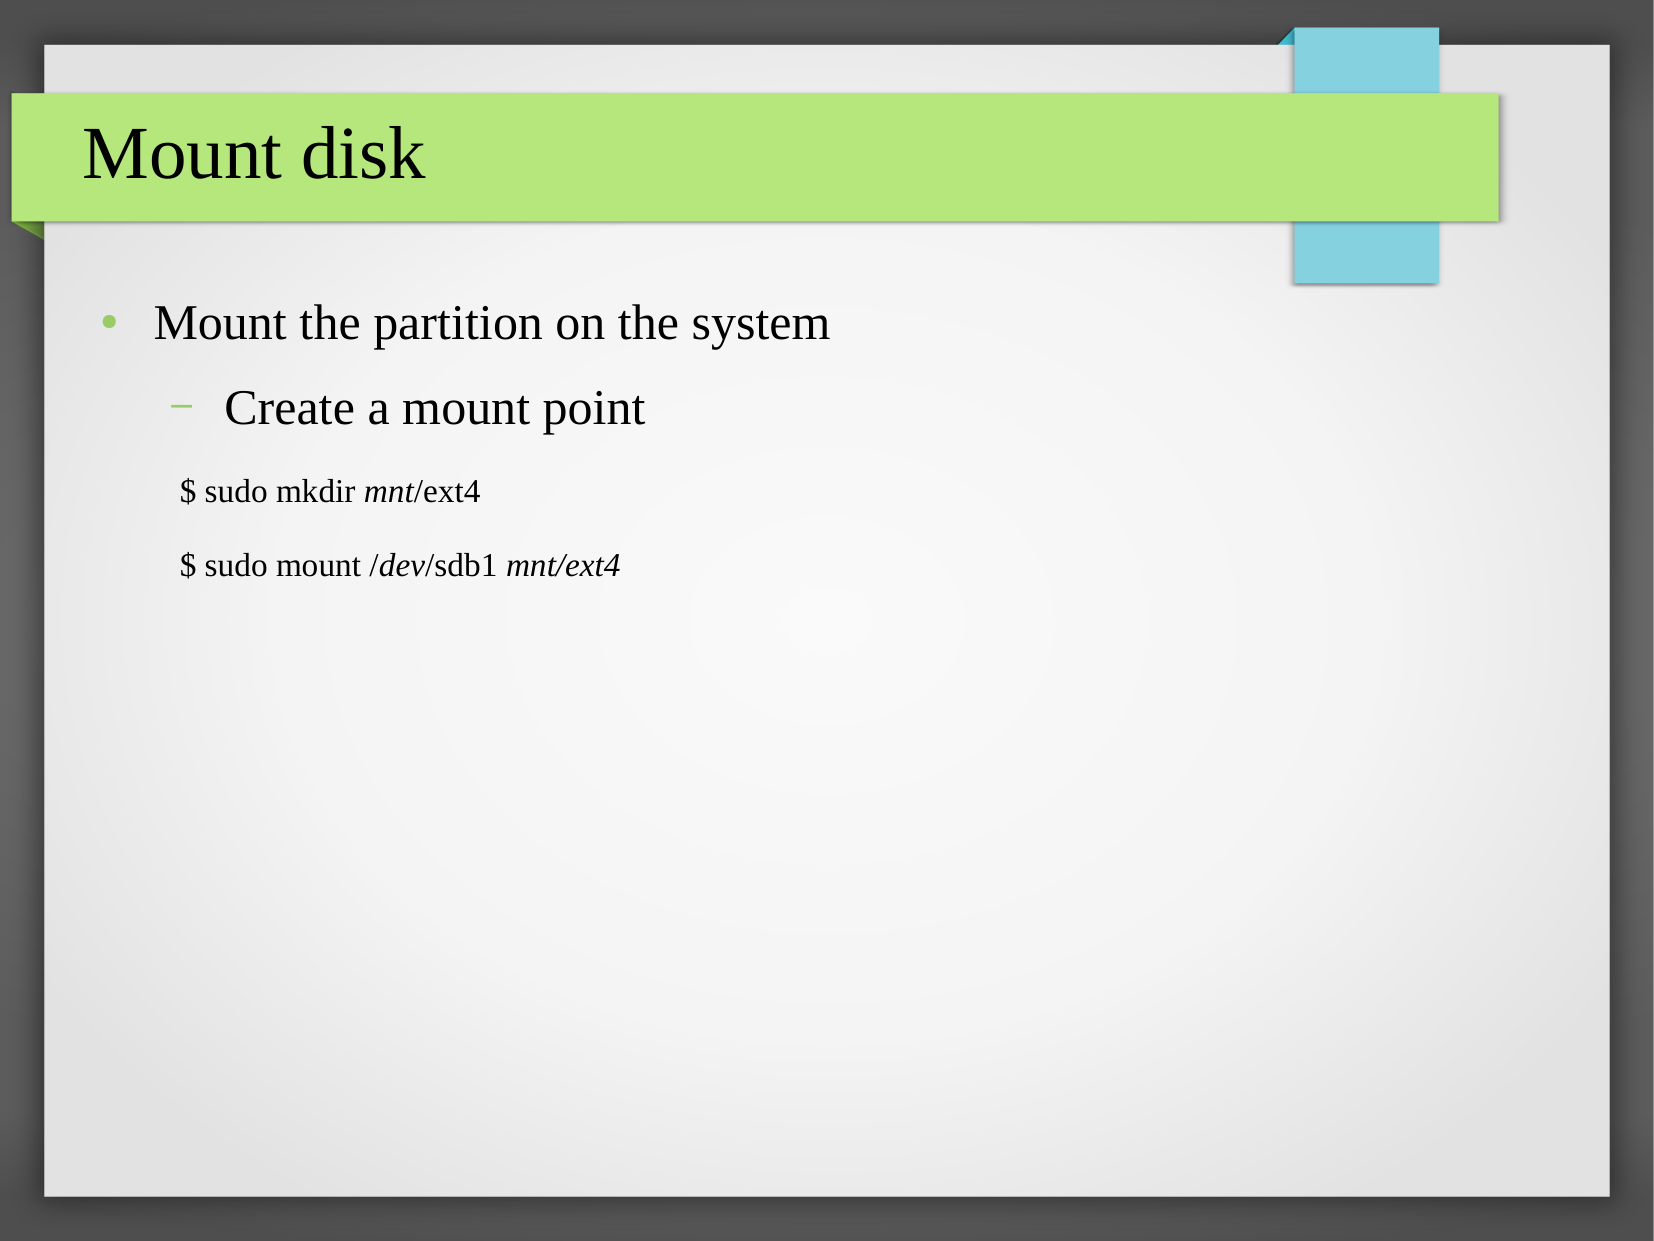

# Mount disk
Mount the partition on the system
Create a mount point
$ sudo mkdir mnt/ext4
$ sudo mount /dev/sdb1 mnt/ext4